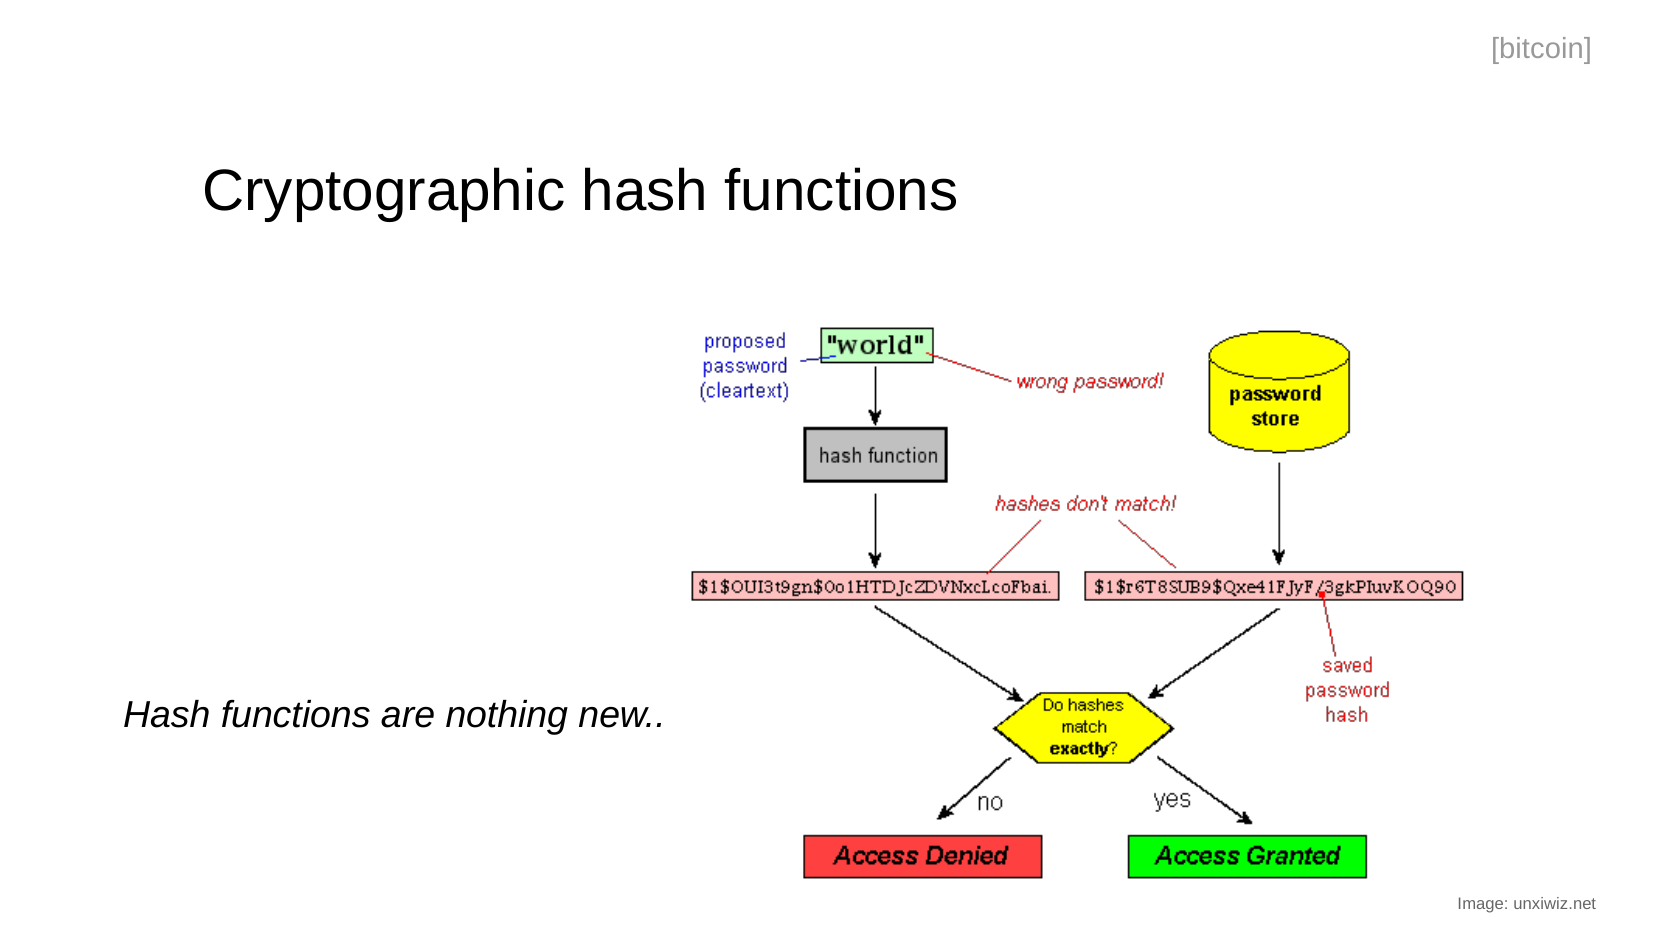

[bitcoin]
Cryptographic hash functions
Hash functions are nothing new..
Image: unxiwiz.net